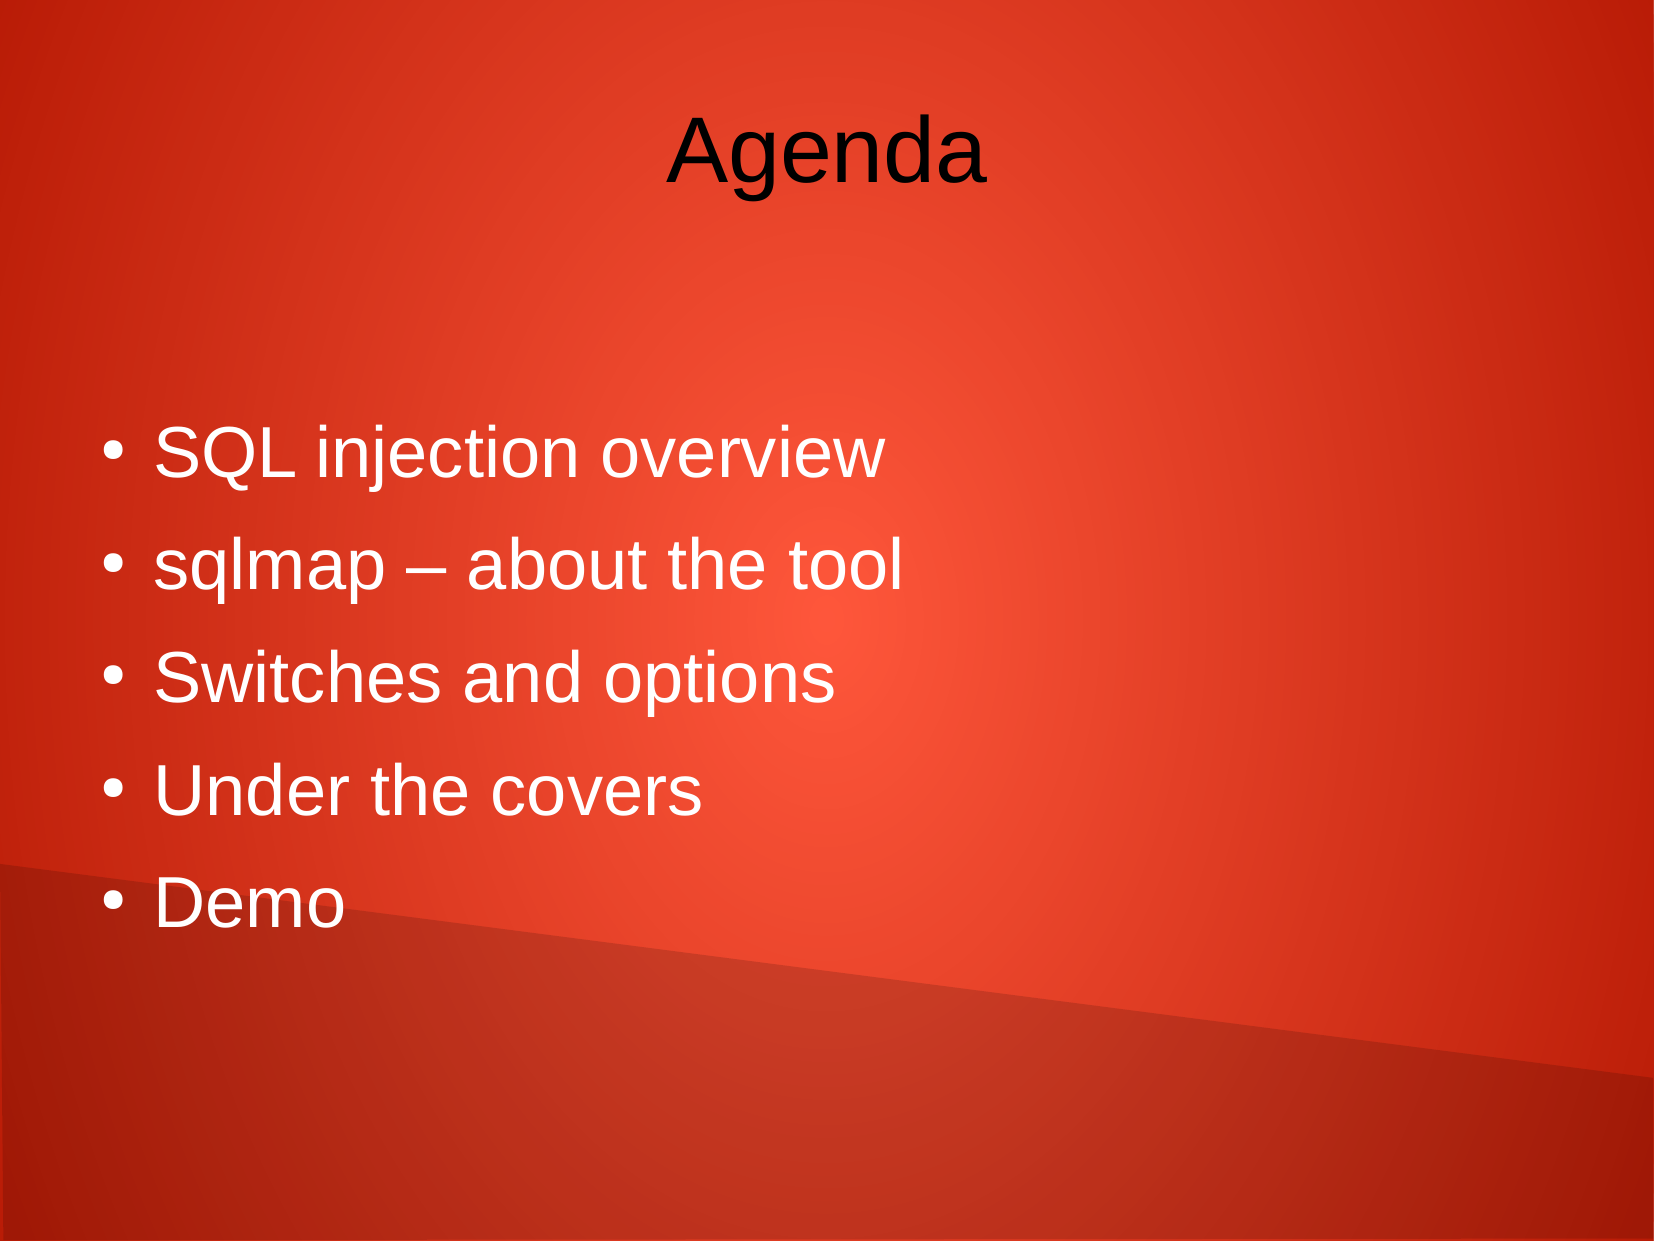

# Agenda
SQL injection overview
sqlmap – about the tool
Switches and options
Under the covers
Demo